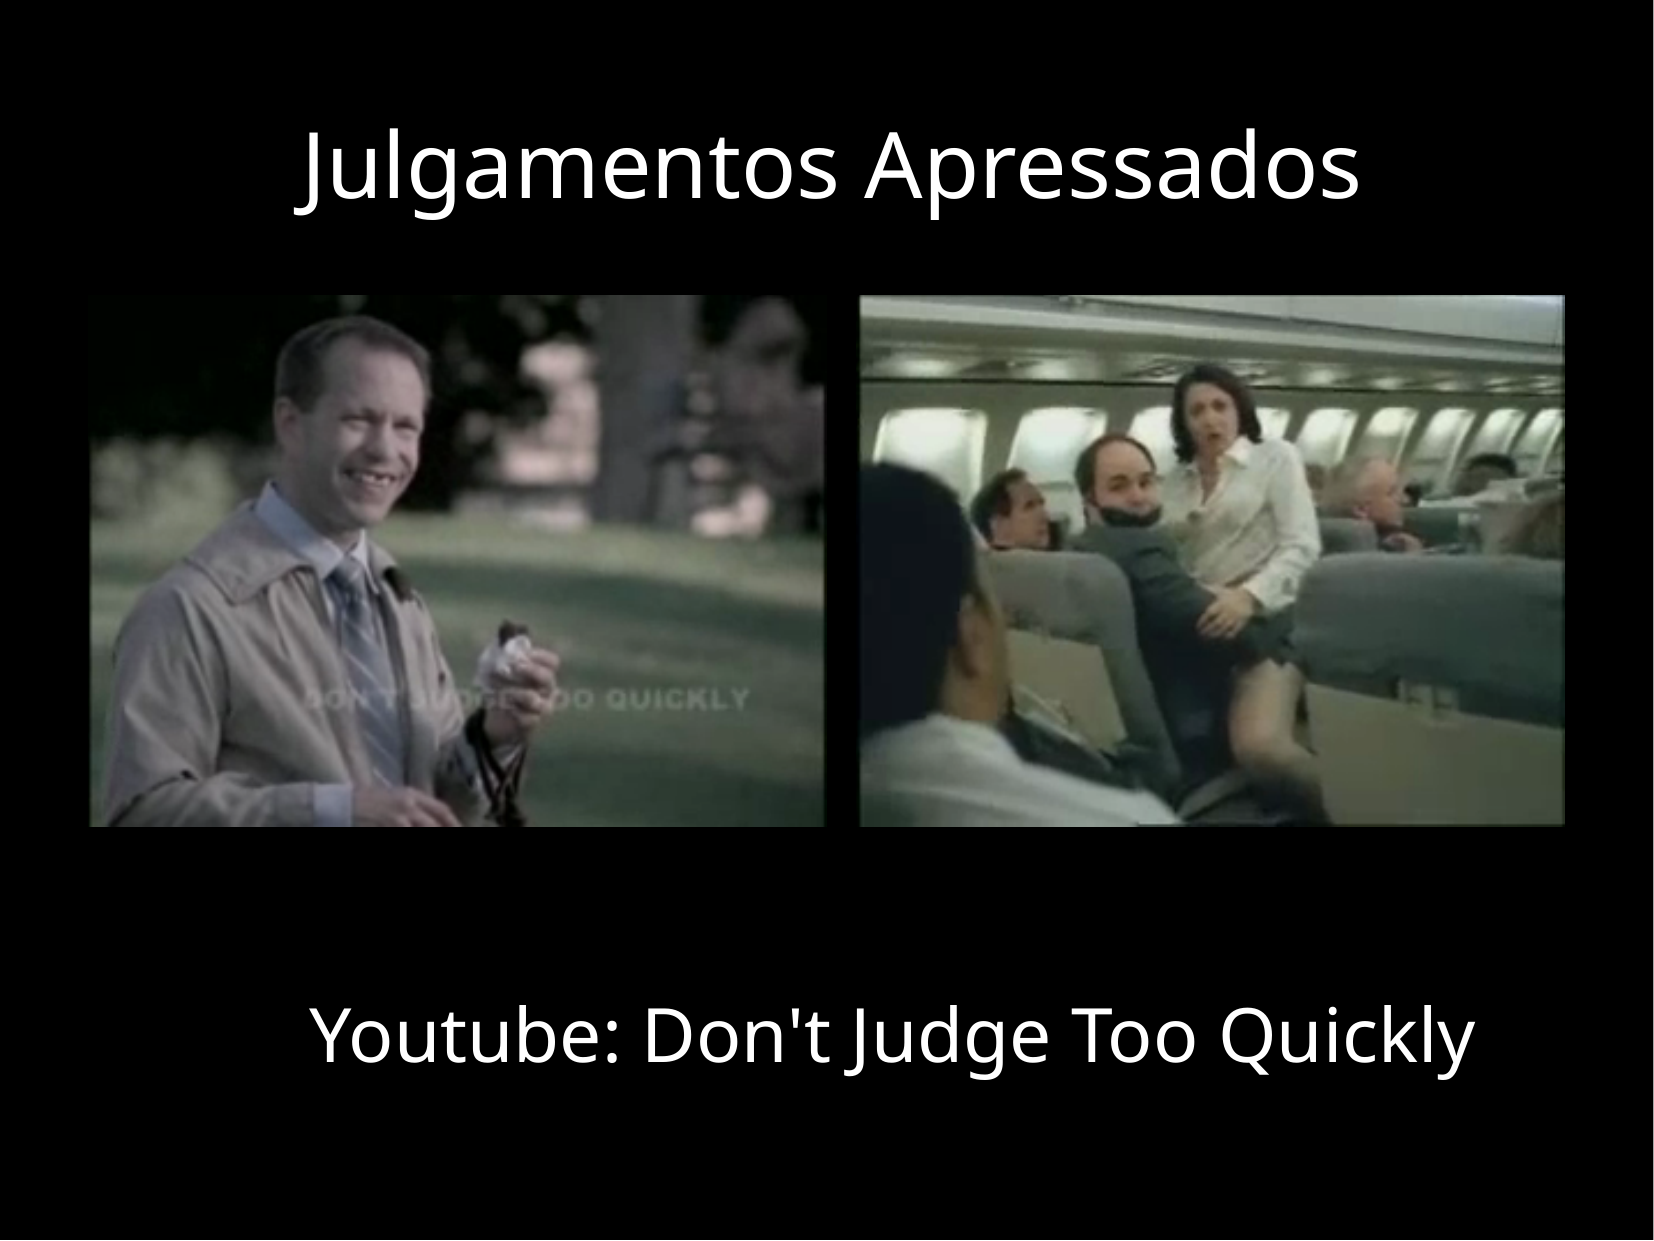

# Julgamentos Apressados
Youtube: Don't Judge Too Quickly